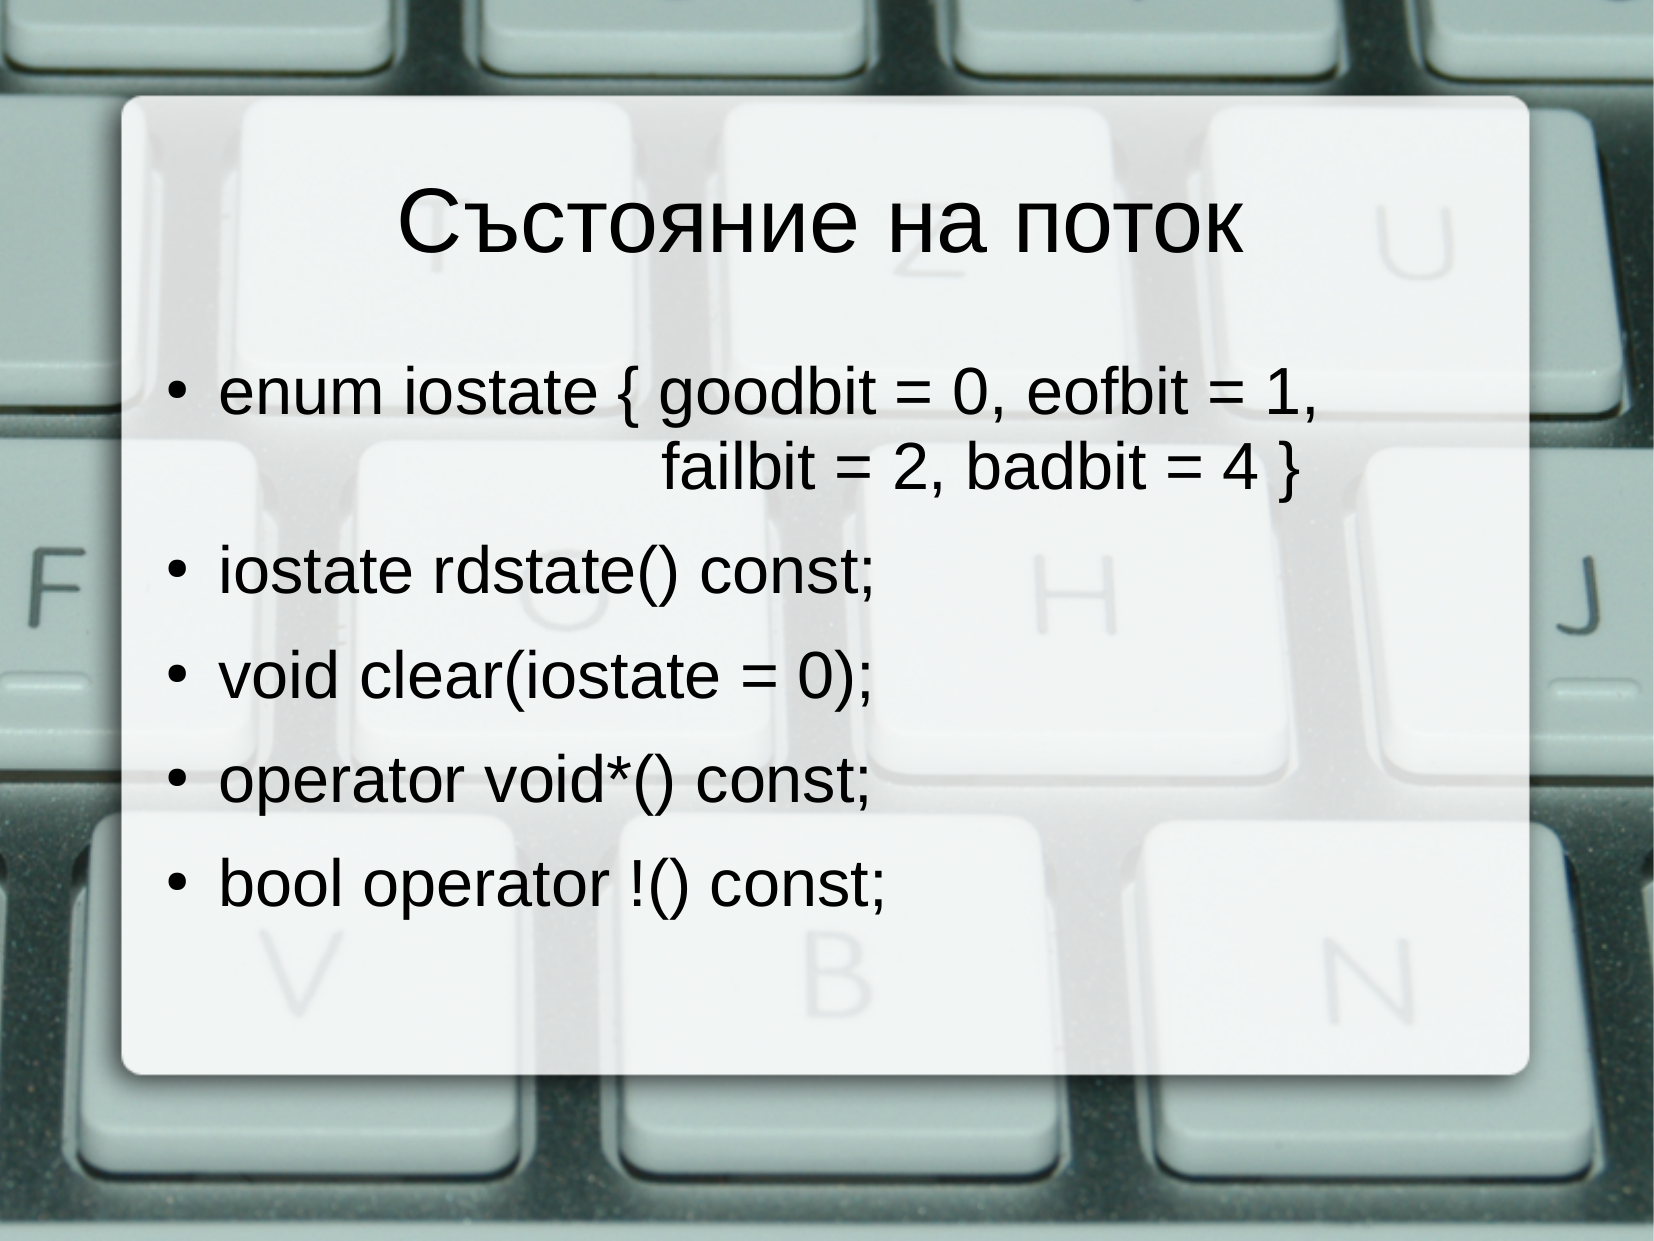

# Състояние на поток
enum iostate { goodbit = 0, eofbit = 1,
 failbit = 2, badbit = 4 }
iostate rdstate() const;
void clear(iostate = 0);
operator void*() const;
bool operator !() const;